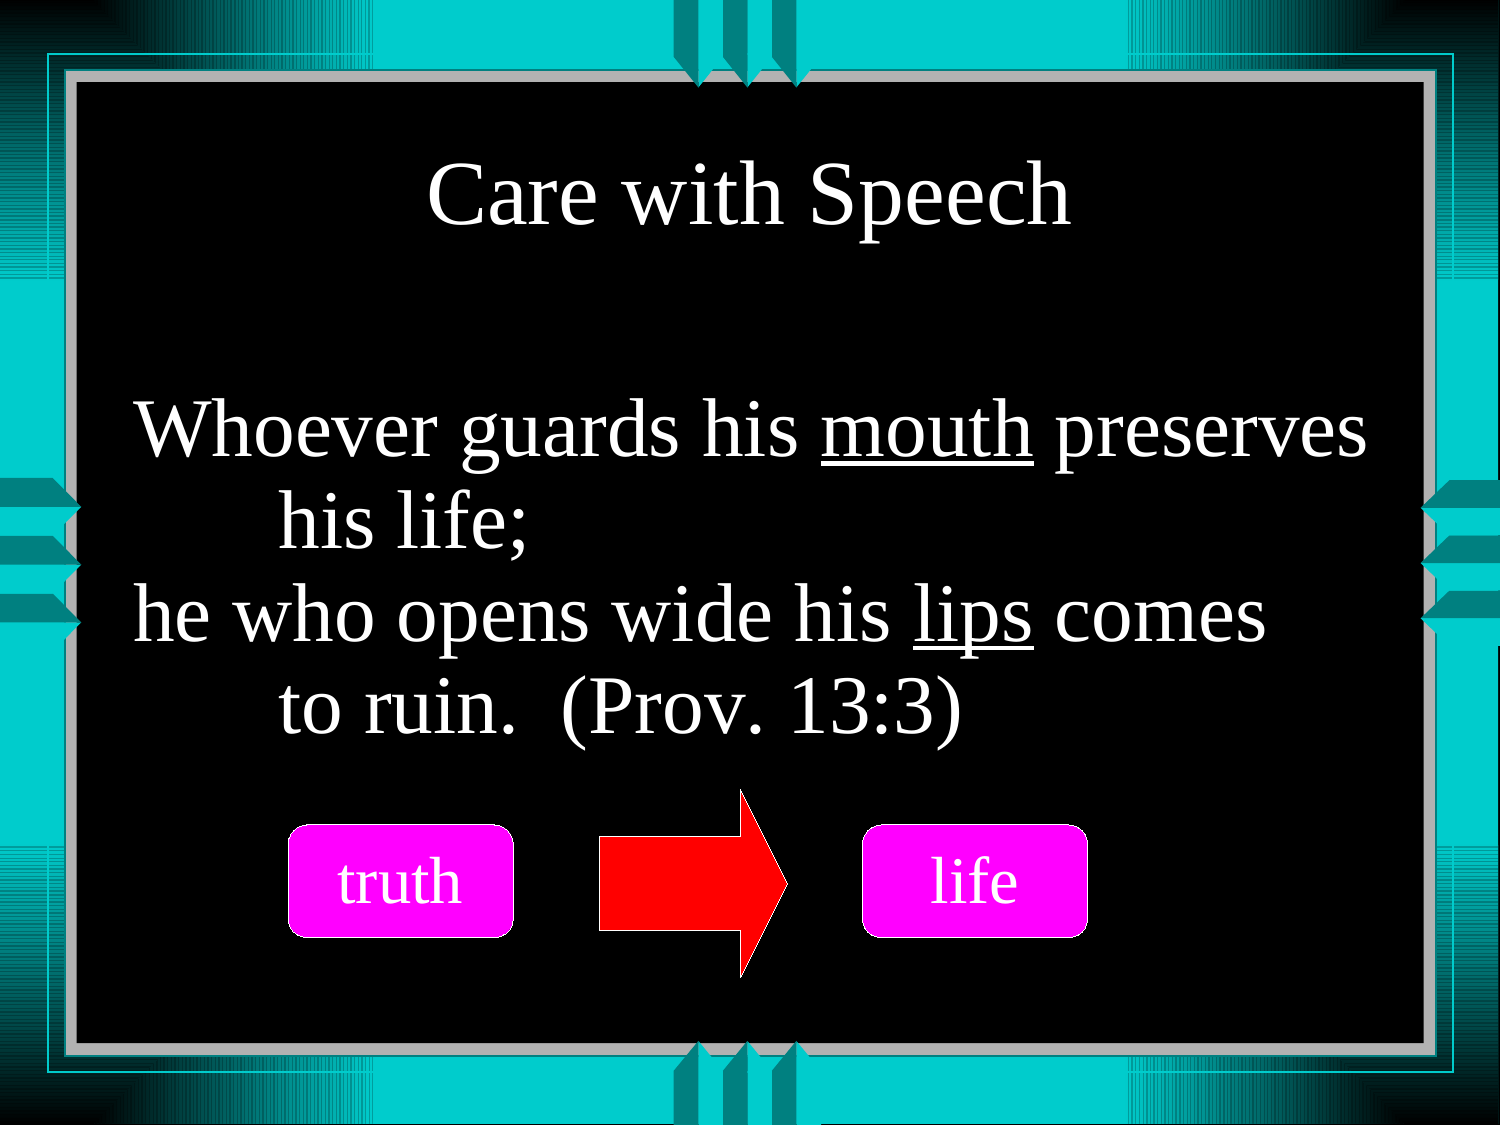

# Care with Speech
Whoever guards his mouth preserves
 his life;
he who opens wide his lips comes
 to ruin. (Prov. 13:3)
truth
life